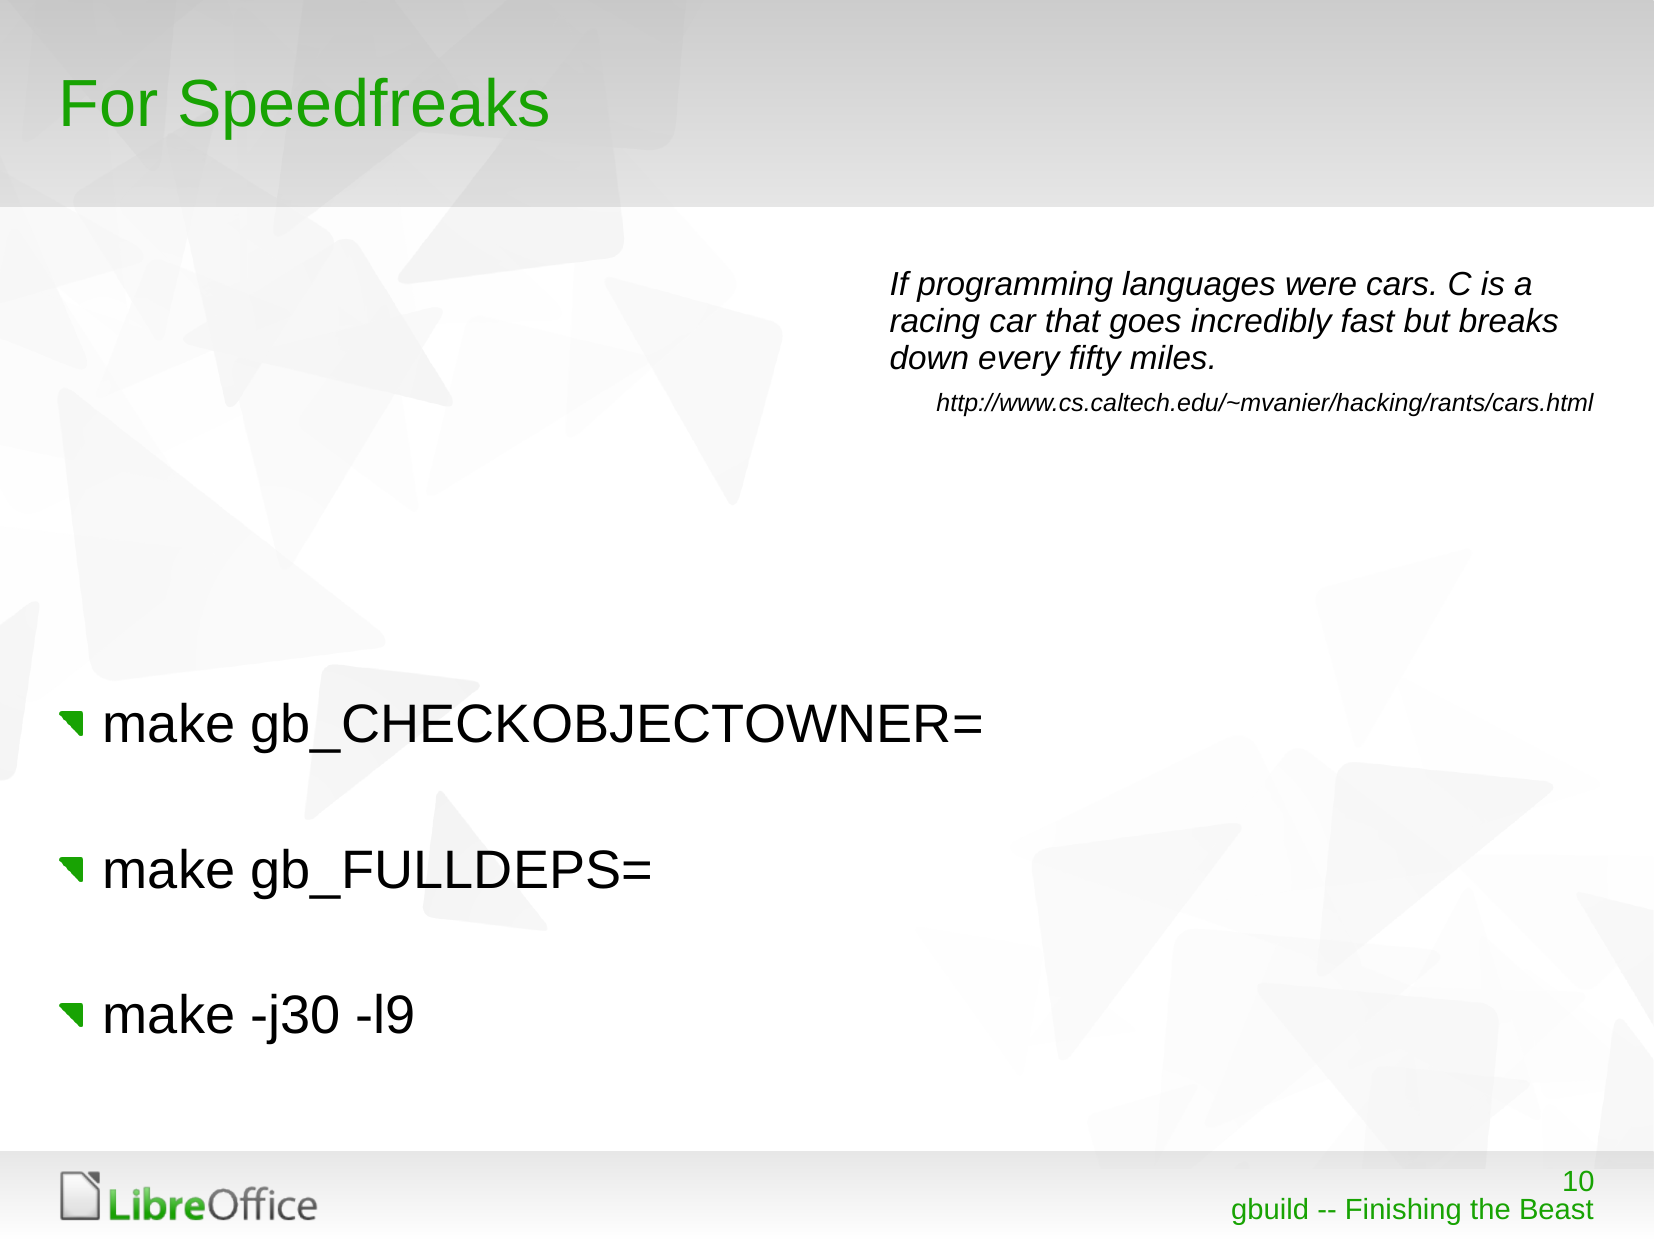

# For Speedfreaks
If programming languages were cars. C is a racing car that goes incredibly fast but breaks down every fifty miles.
http://www.cs.caltech.edu/~mvanier/hacking/rants/cars.html
make gb_CHECKOBJECTOWNER=
make gb_FULLDEPS=
make -j30 -l9
10
gbuild -- Finishing the Beast